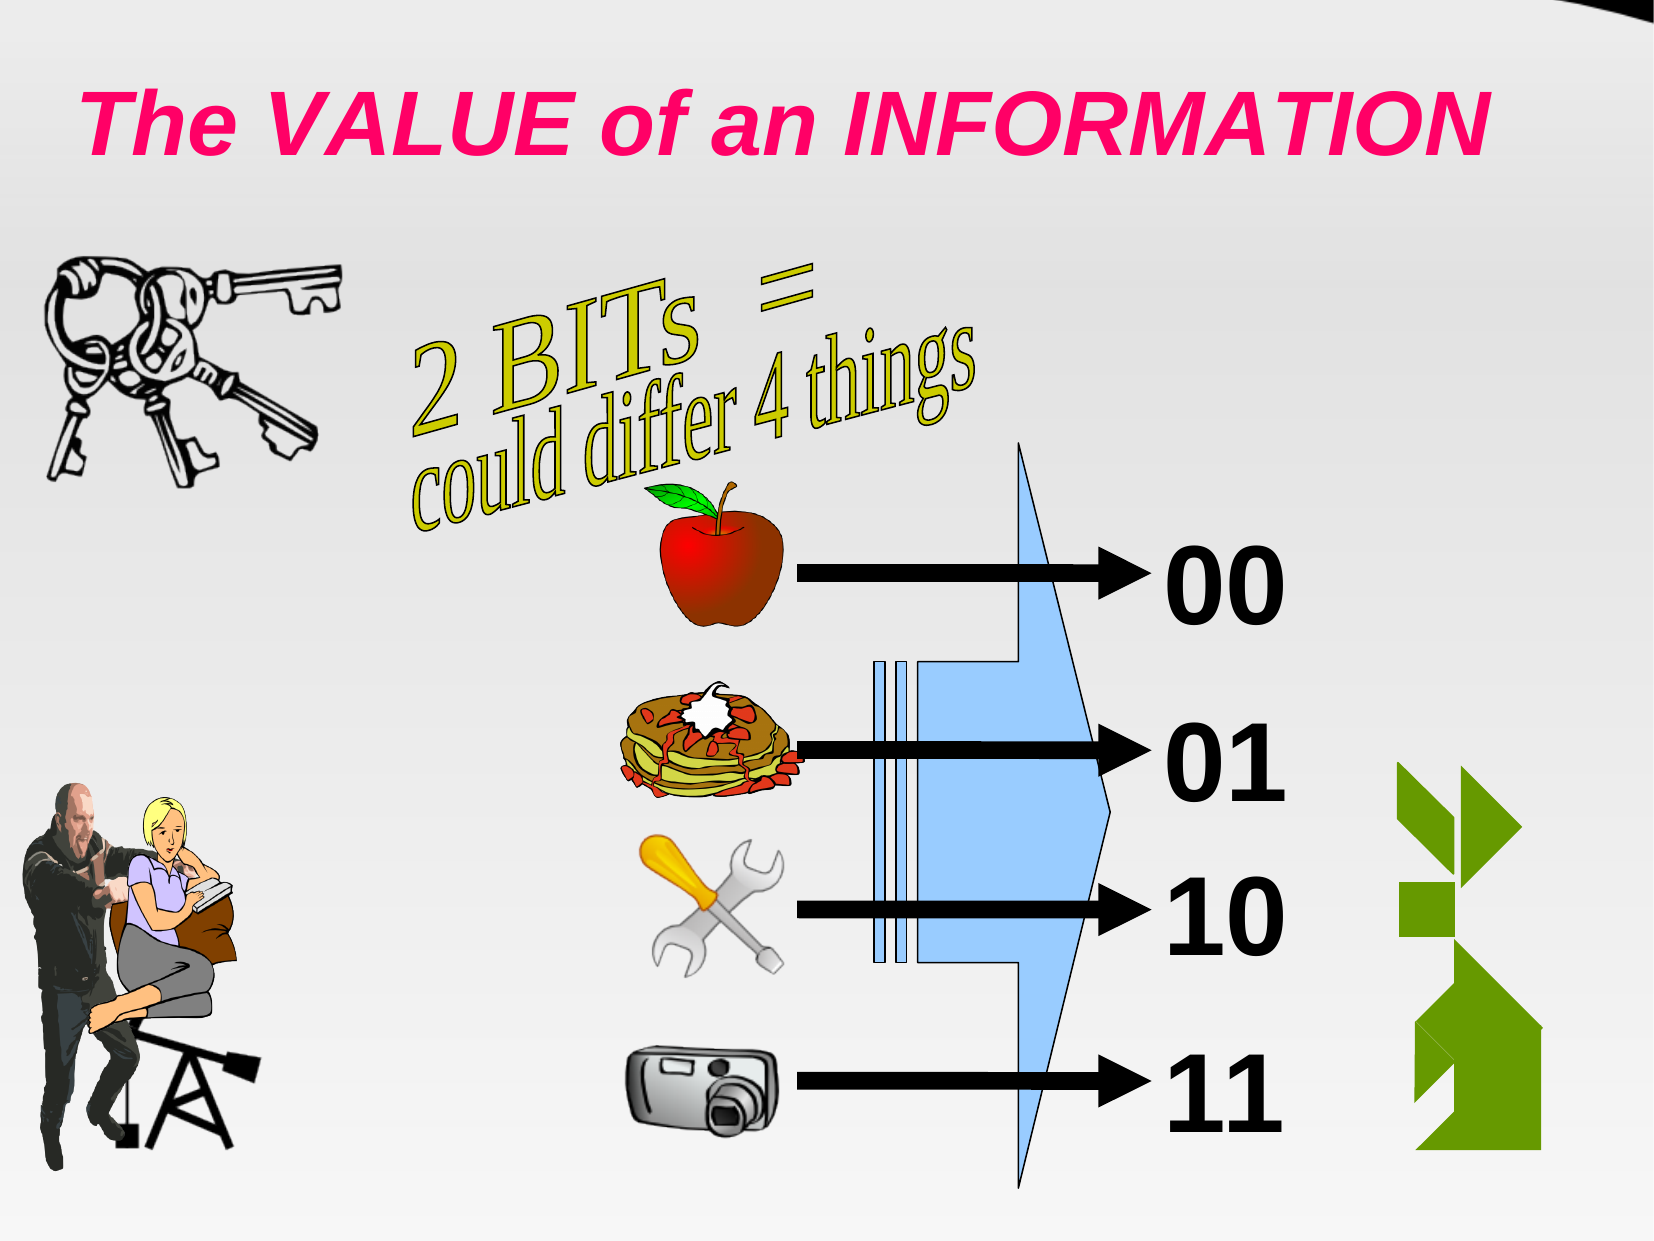

# The VALUE of an INFORMATION
2 BITs =
could differ 4 things
00
01
10
11